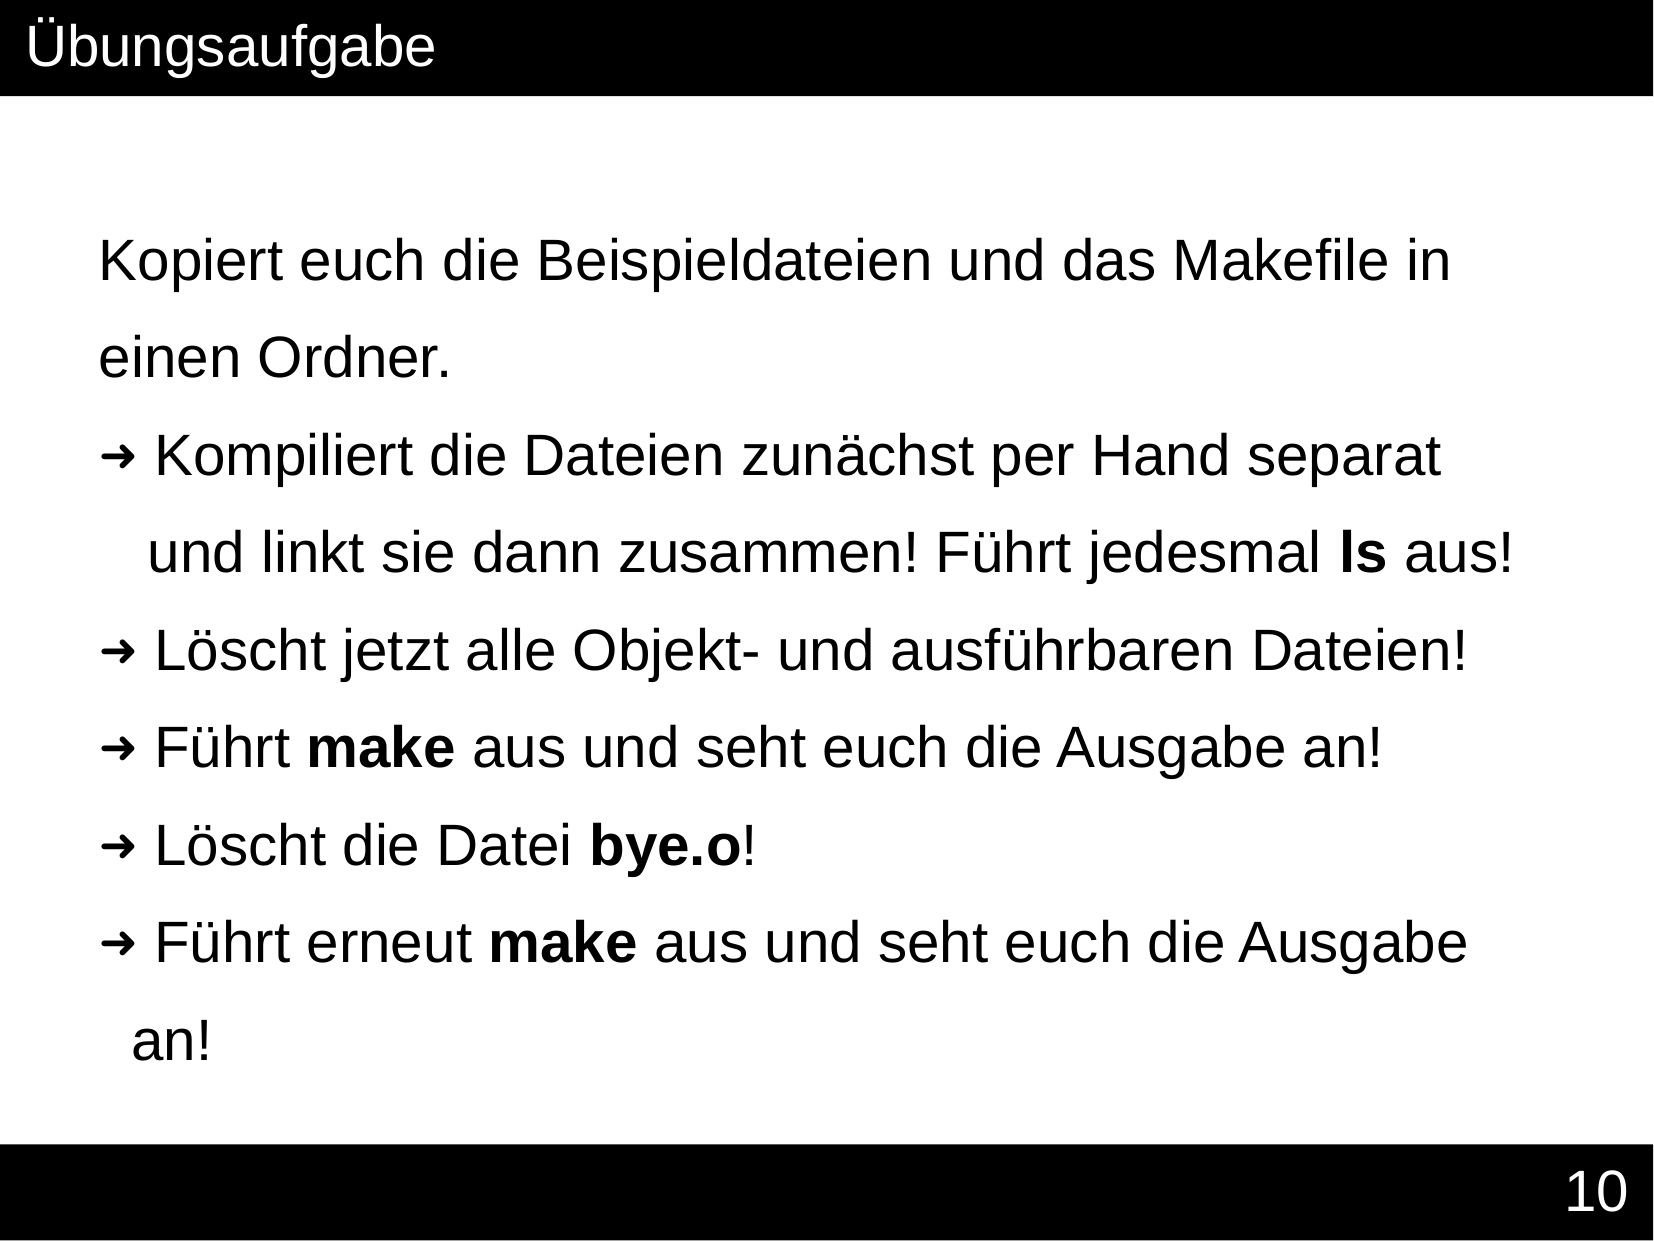

Übungsaufgabe
Kopiert euch die Beispieldateien und das Makefile in einen Ordner.
 Kompiliert die Dateien zunächst per Hand separat und linkt sie dann zusammen! Führt jedesmal ls aus!
 Löscht jetzt alle Objekt- und ausführbaren Dateien!
 Führt make aus und seht euch die Ausgabe an!
 Löscht die Datei bye.o!
 Führt erneut make aus und seht euch die Ausgabe an!
10